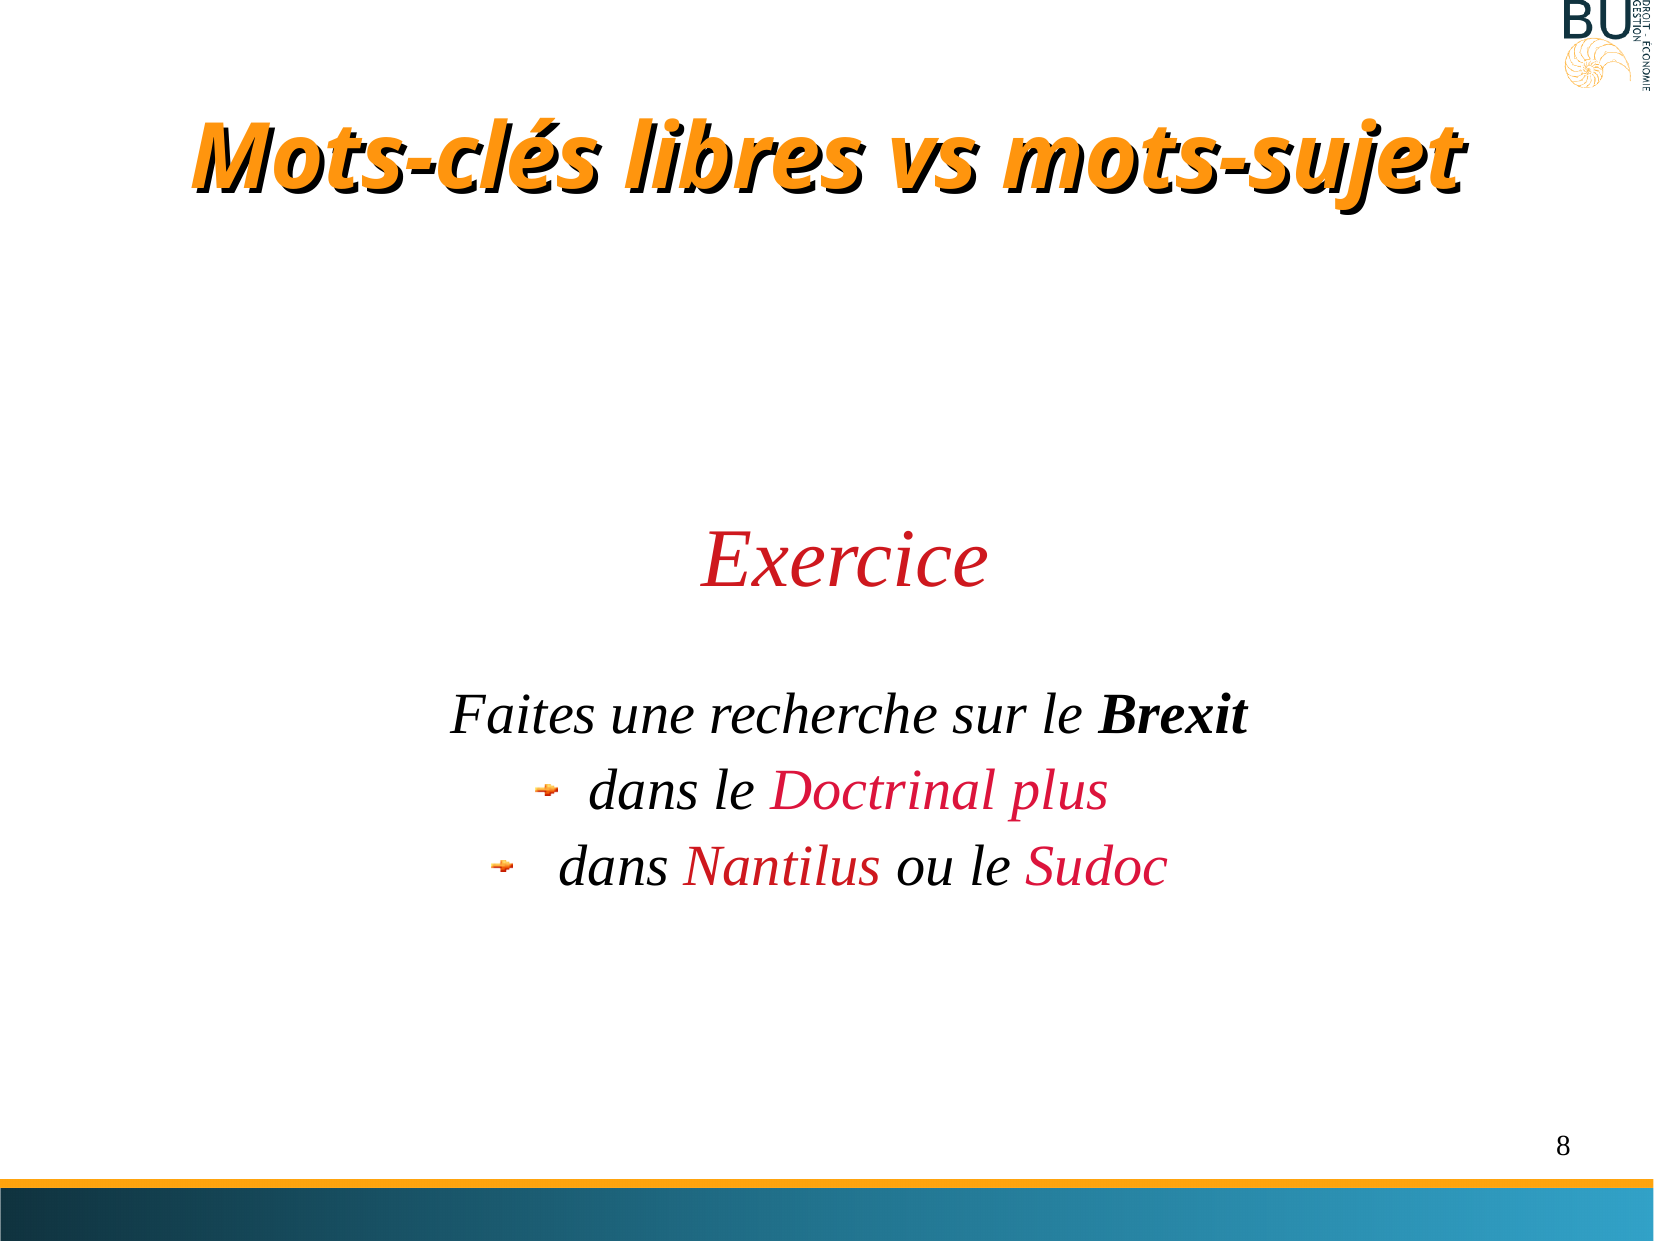

# Mots-clés libres vs mots-sujet
Exercice
Faites une recherche sur le Brexit
dans le Doctrinal plus
 dans Nantilus ou le Sudoc
8